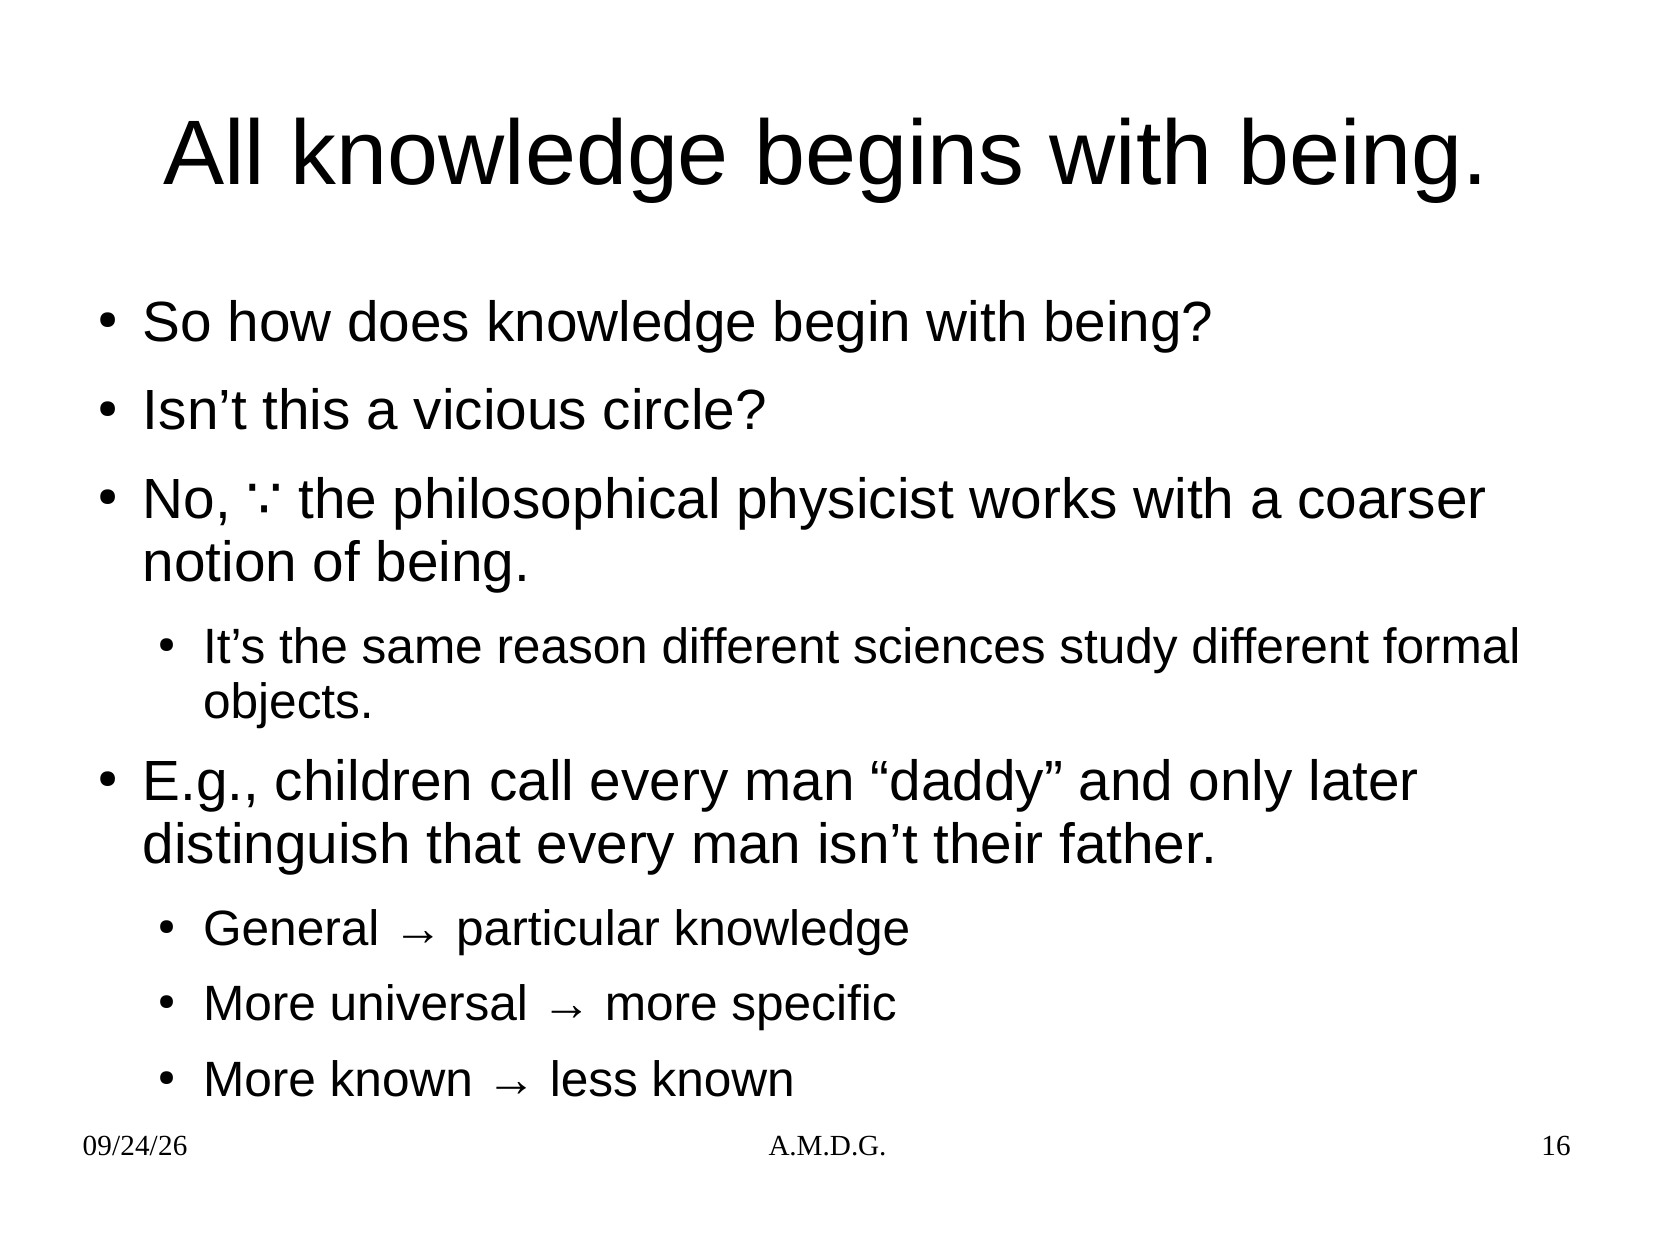

# All knowledge begins with being.
So how does knowledge begin with being?
Isn’t this a vicious circle?
No, ∵ the philosophical physicist works with a coarser notion of being.
It’s the same reason different sciences study different formal objects.
E.g., children call every man “daddy” and only later distinguish that every man isn’t their father.
General → particular knowledge
More universal → more specific
More known → less known
A.M.D.G.
16